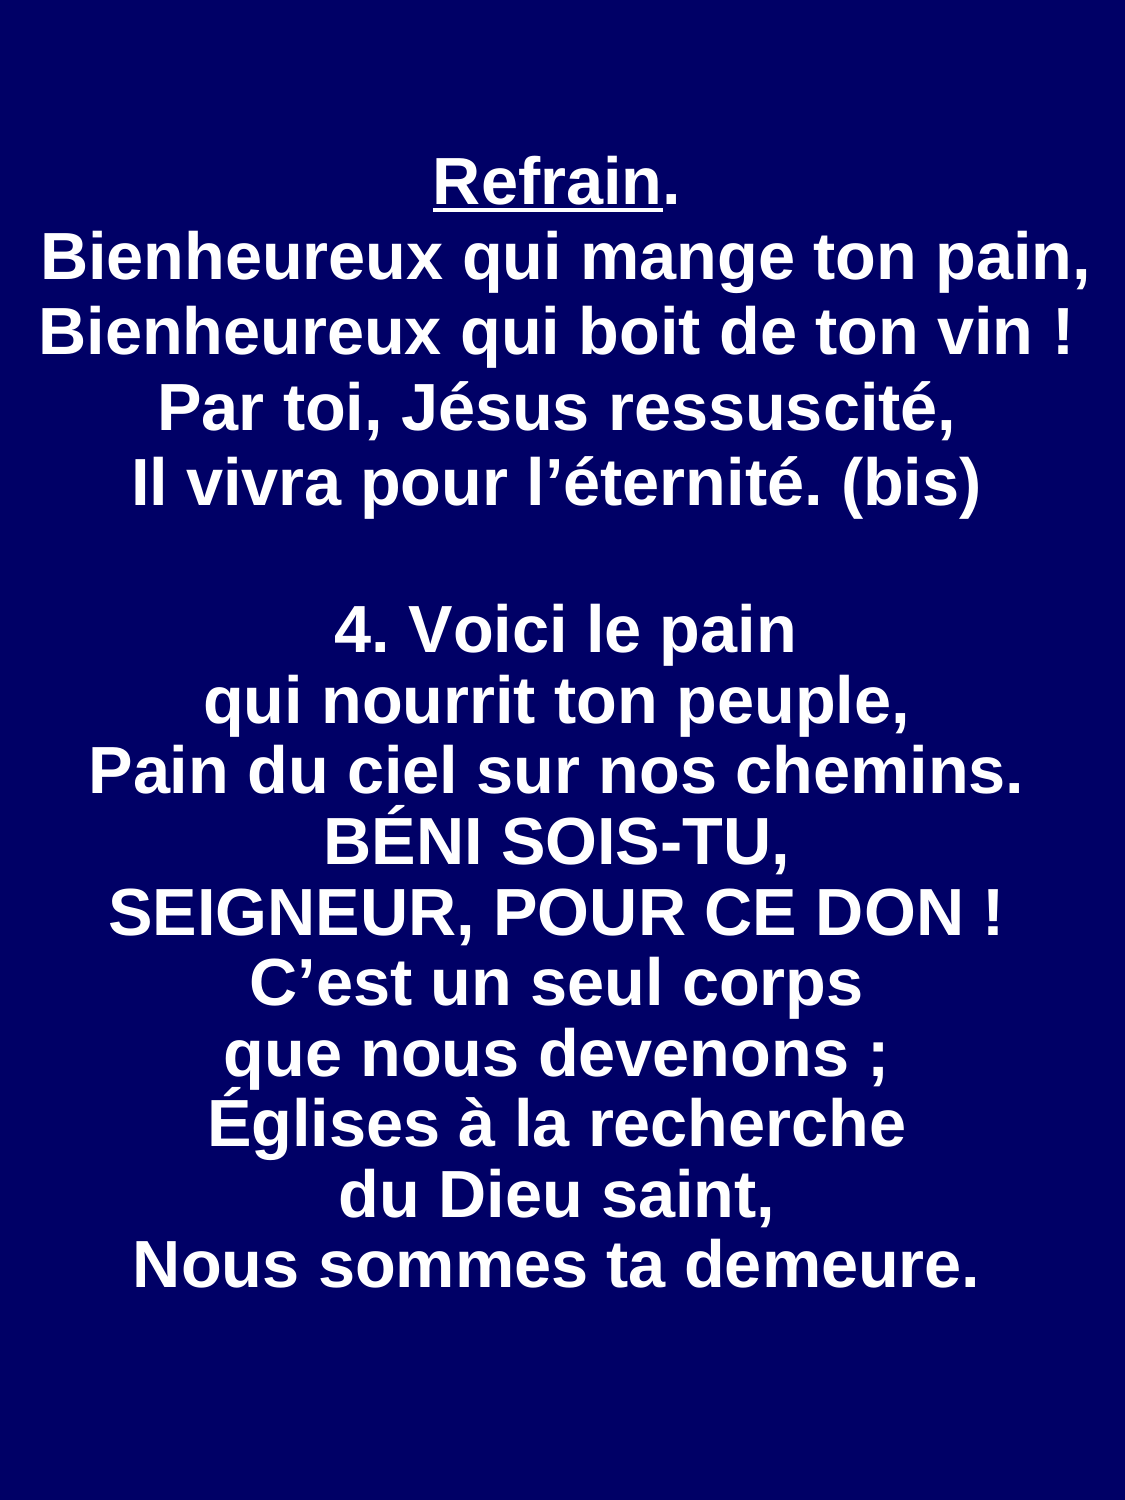

Refrain.
 Bienheureux qui mange ton pain,
Bienheureux qui boit de ton vin !
Par toi, Jésus ressuscité,
Il vivra pour l’éternité. (bis)
 4. Voici le pain
qui nourrit ton peuple,
Pain du ciel sur nos chemins.
BÉNI SOIS-TU,
SEIGNEUR, POUR CE DON !
C’est un seul corps
que nous devenons ;
Églises à la recherche
du Dieu saint,
Nous sommes ta demeure.